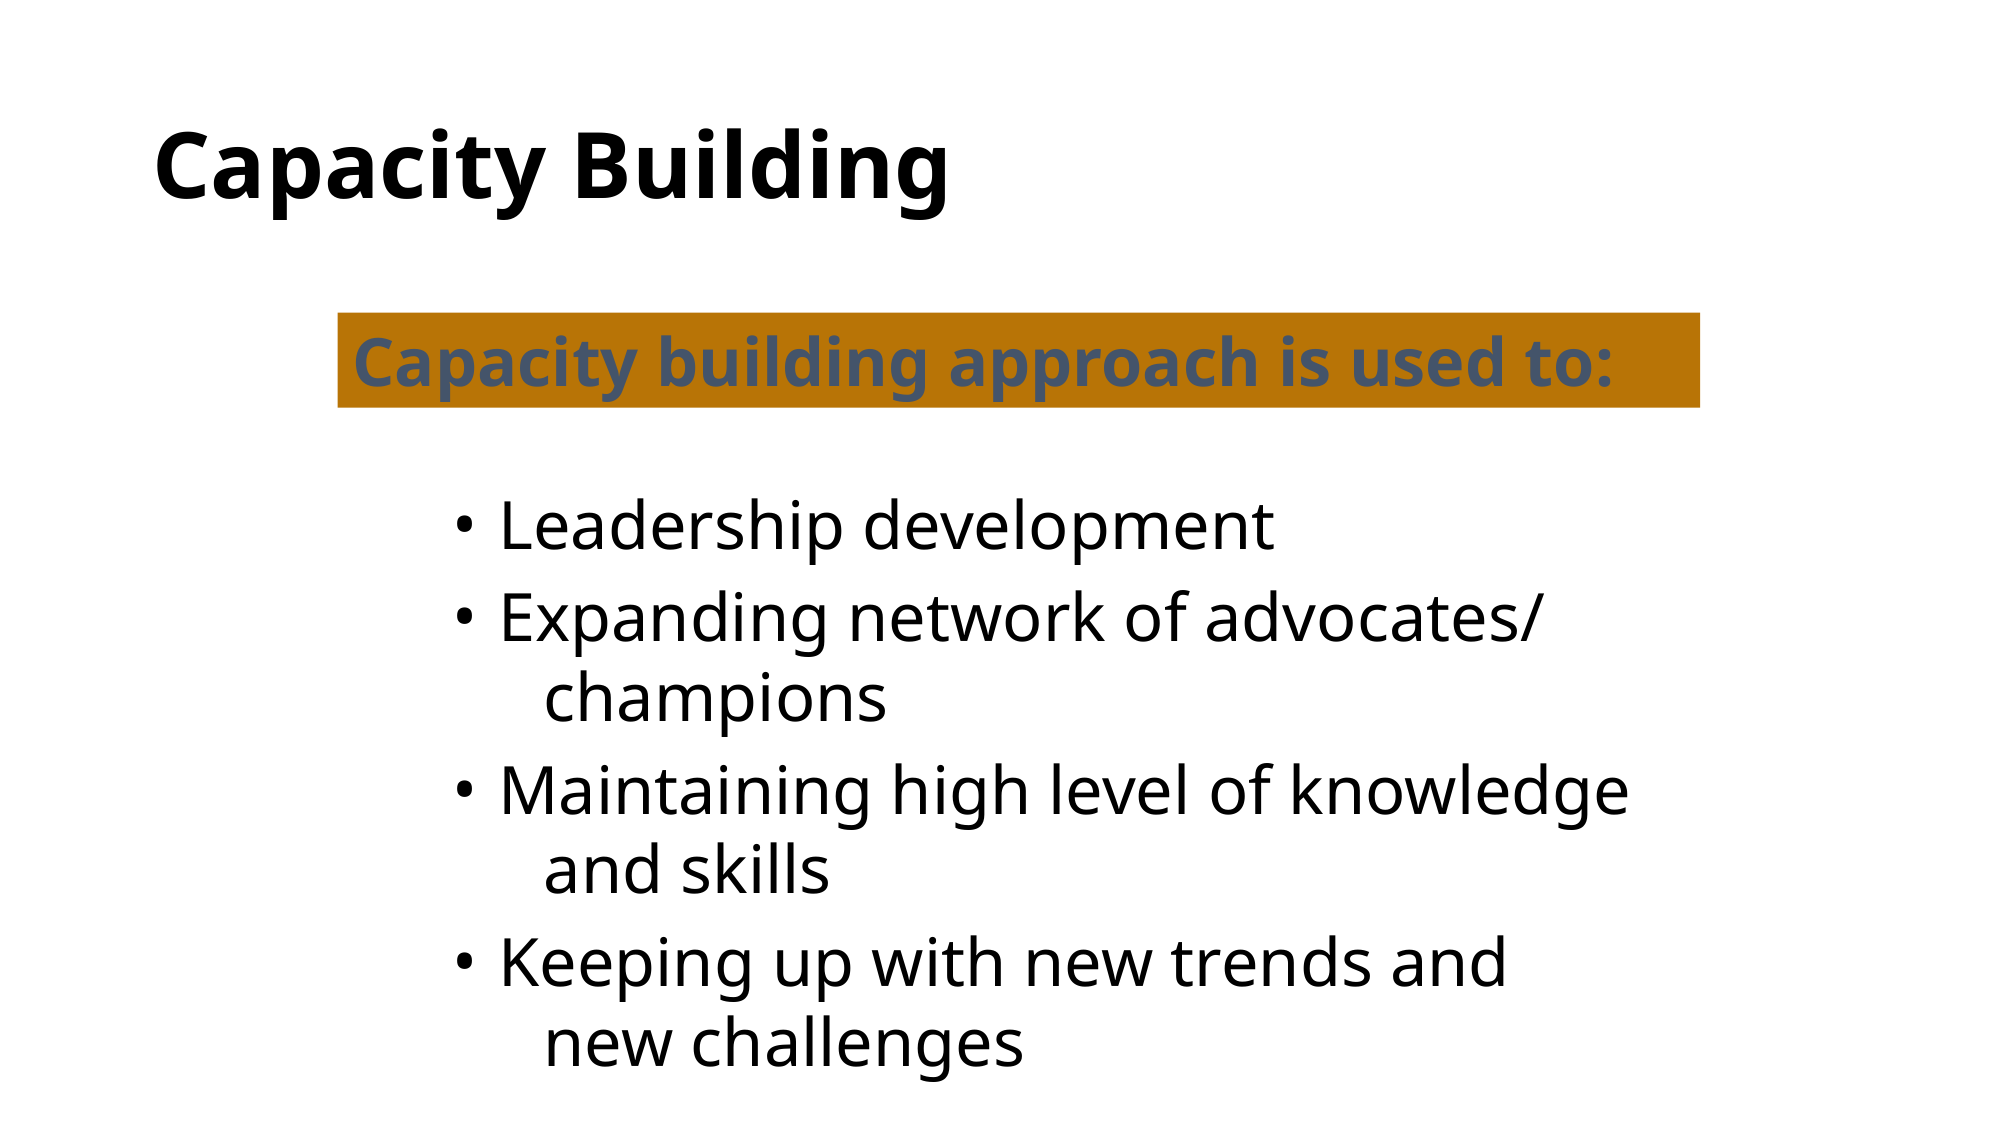

# Capacity Building
Capacity building approach is used to:
Leadership development
Expanding network of advocates/ champions
Maintaining high level of knowledge and skills
Keeping up with new trends and new challenges